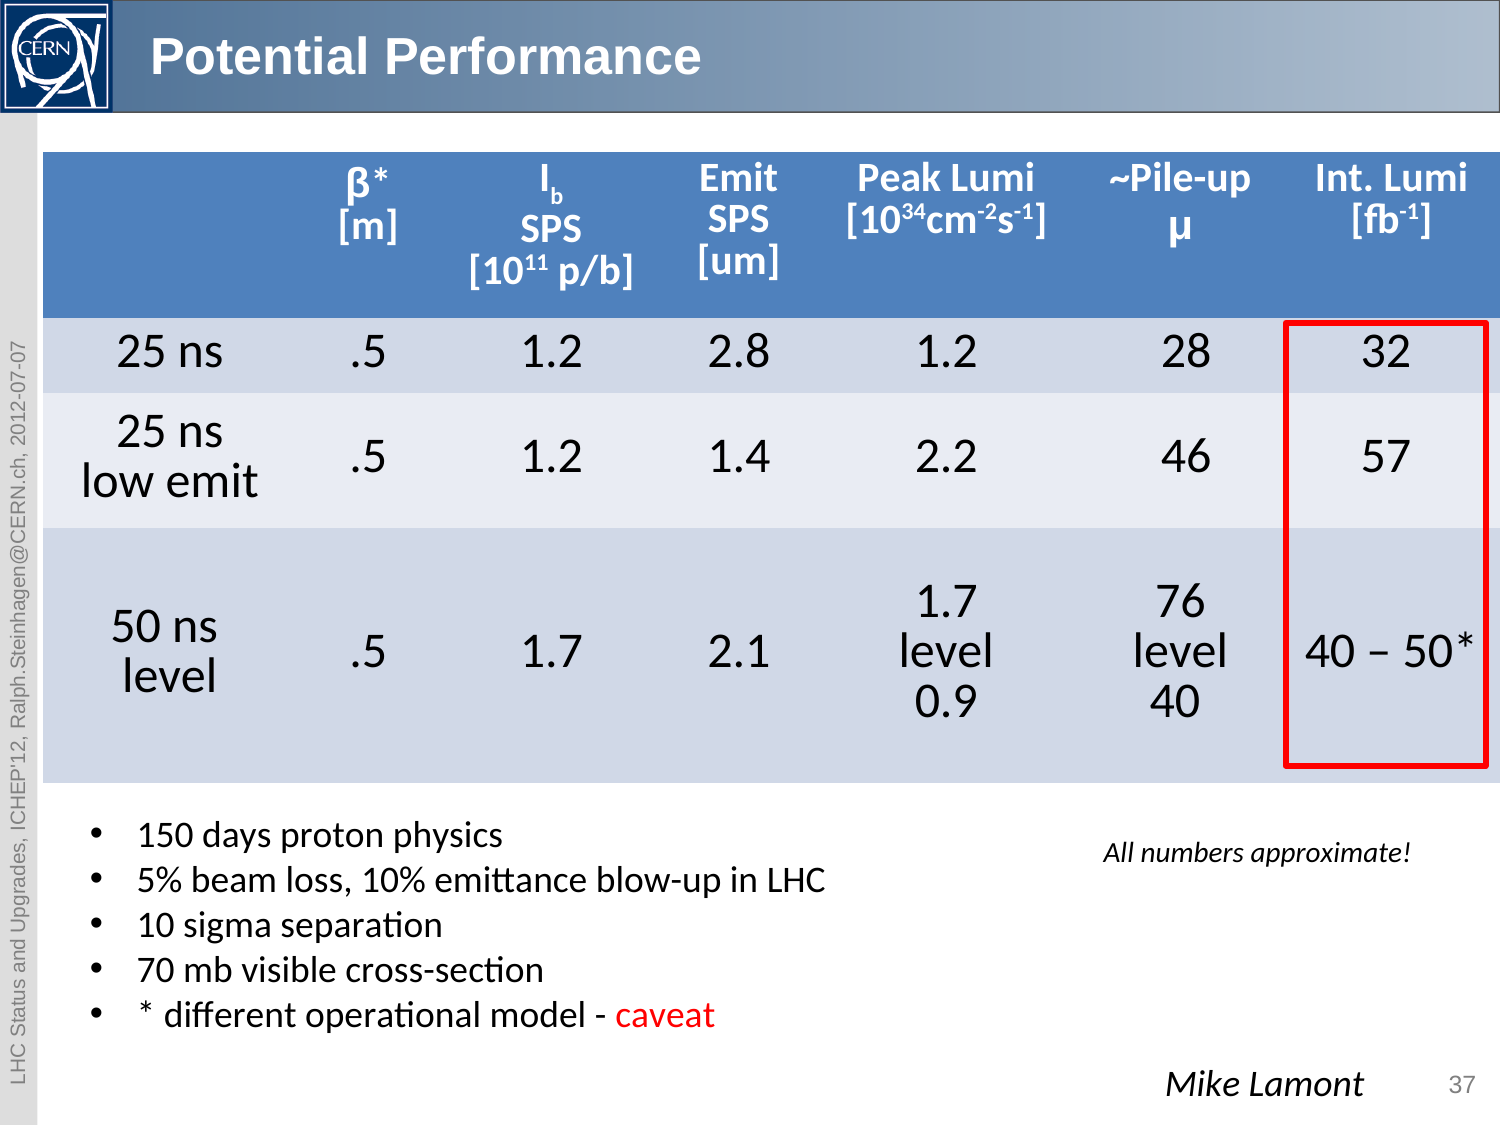

# Potential Performance
| | β\* [m] | Ib SPS [1011 p/b] | Emit SPS [um] | Peak Lumi [1034cm-2s-1] | ~Pile-up μ | Int. Lumi [fb-1] |
| --- | --- | --- | --- | --- | --- | --- |
| 25 ns | .5 | 1.2 | 2.8 | 1.2 | 28 | 32 |
| 25 ns low emit | .5 | 1.2 | 1.4 | 2.2 | 46 | 57 |
| 50 ns level | .5 | 1.7 | 2.1 | 1.7 level 0.9 | 76 level 40 | 40 – 50\* |
150 days proton physics
5% beam loss, 10% emittance blow-up in LHC
10 sigma separation
70 mb visible cross-section
* different operational model - caveat
All numbers approximate!
Mike Lamont